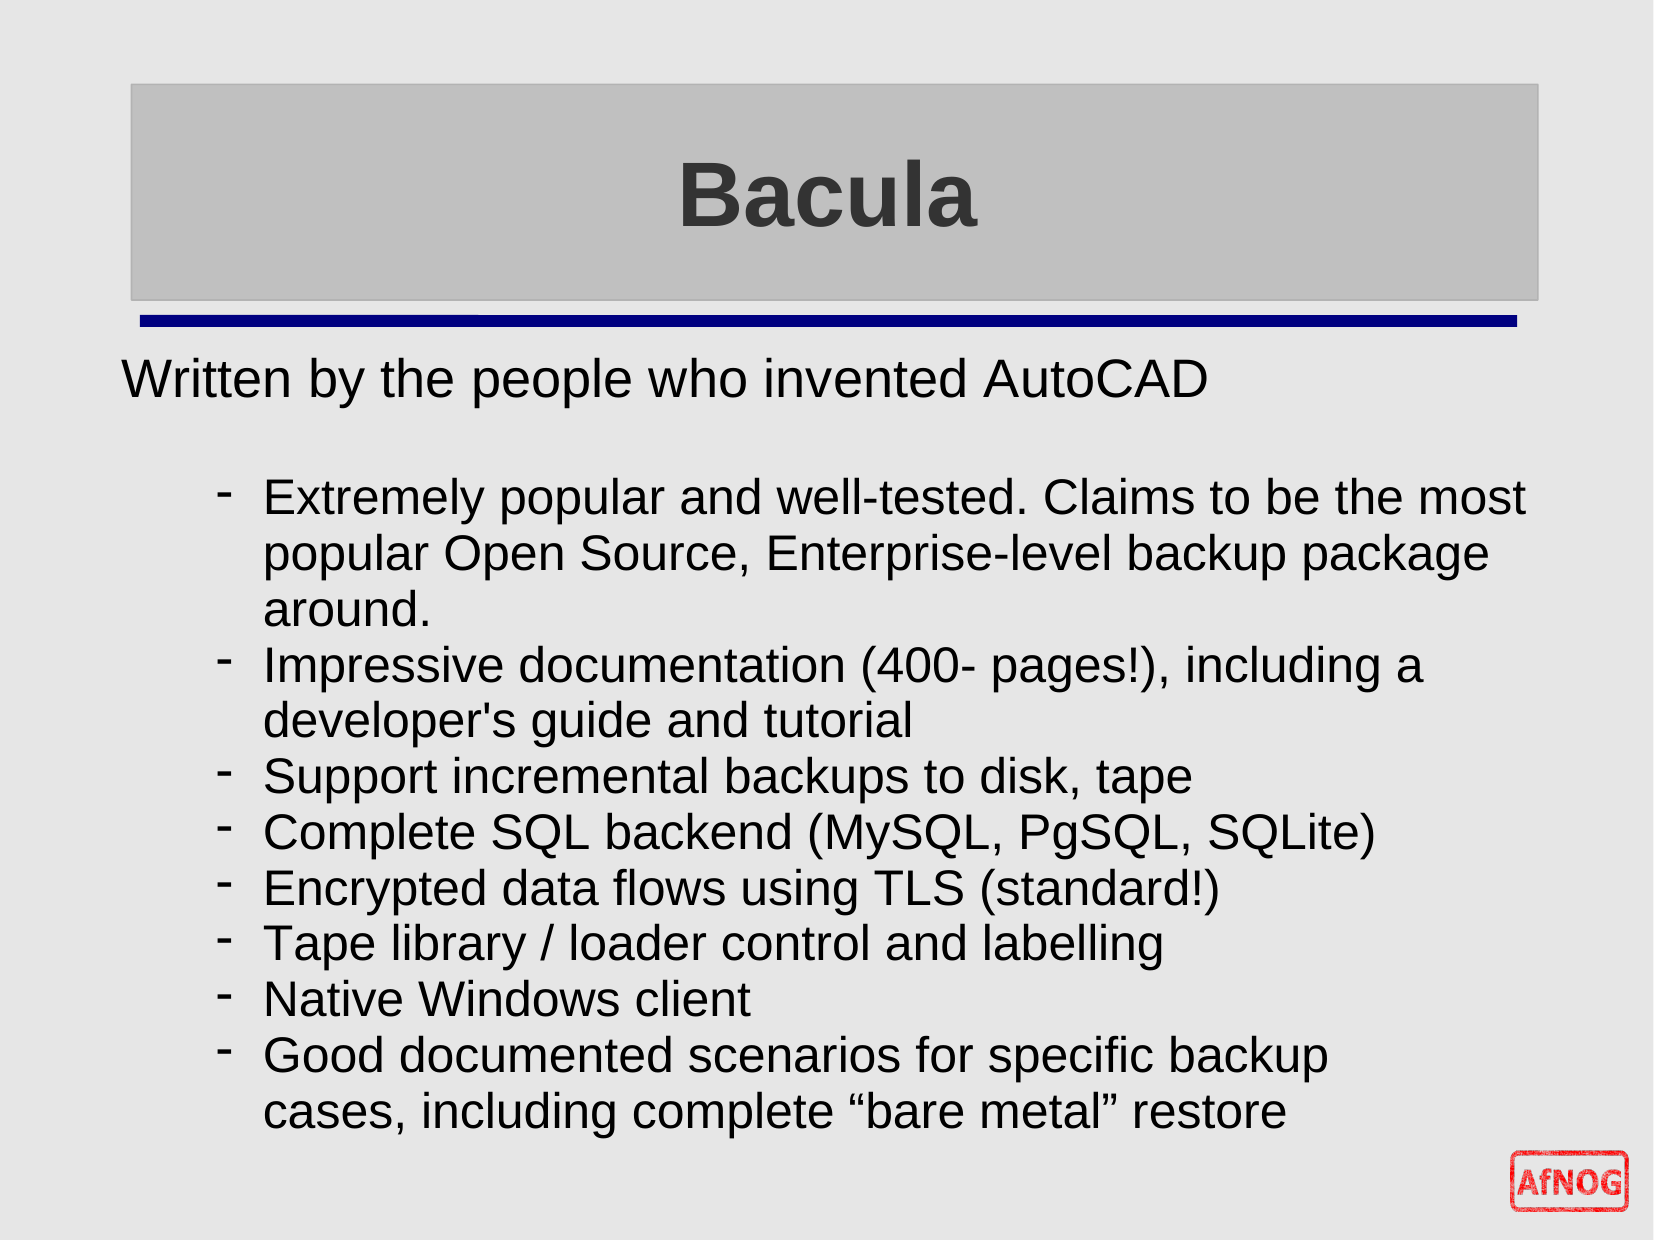

Bacula
Written by the people who invented AutoCAD
Extremely popular and well-tested. Claims to be the most popular Open Source, Enterprise-level backup package around.
Impressive documentation (400- pages!), including a developer's guide and tutorial
Support incremental backups to disk, tape
Complete SQL backend (MySQL, PgSQL, SQLite)
Encrypted data flows using TLS (standard!)
Tape library / loader control and labelling
Native Windows client
Good documented scenarios for specific backup
cases, including complete “bare metal” restore